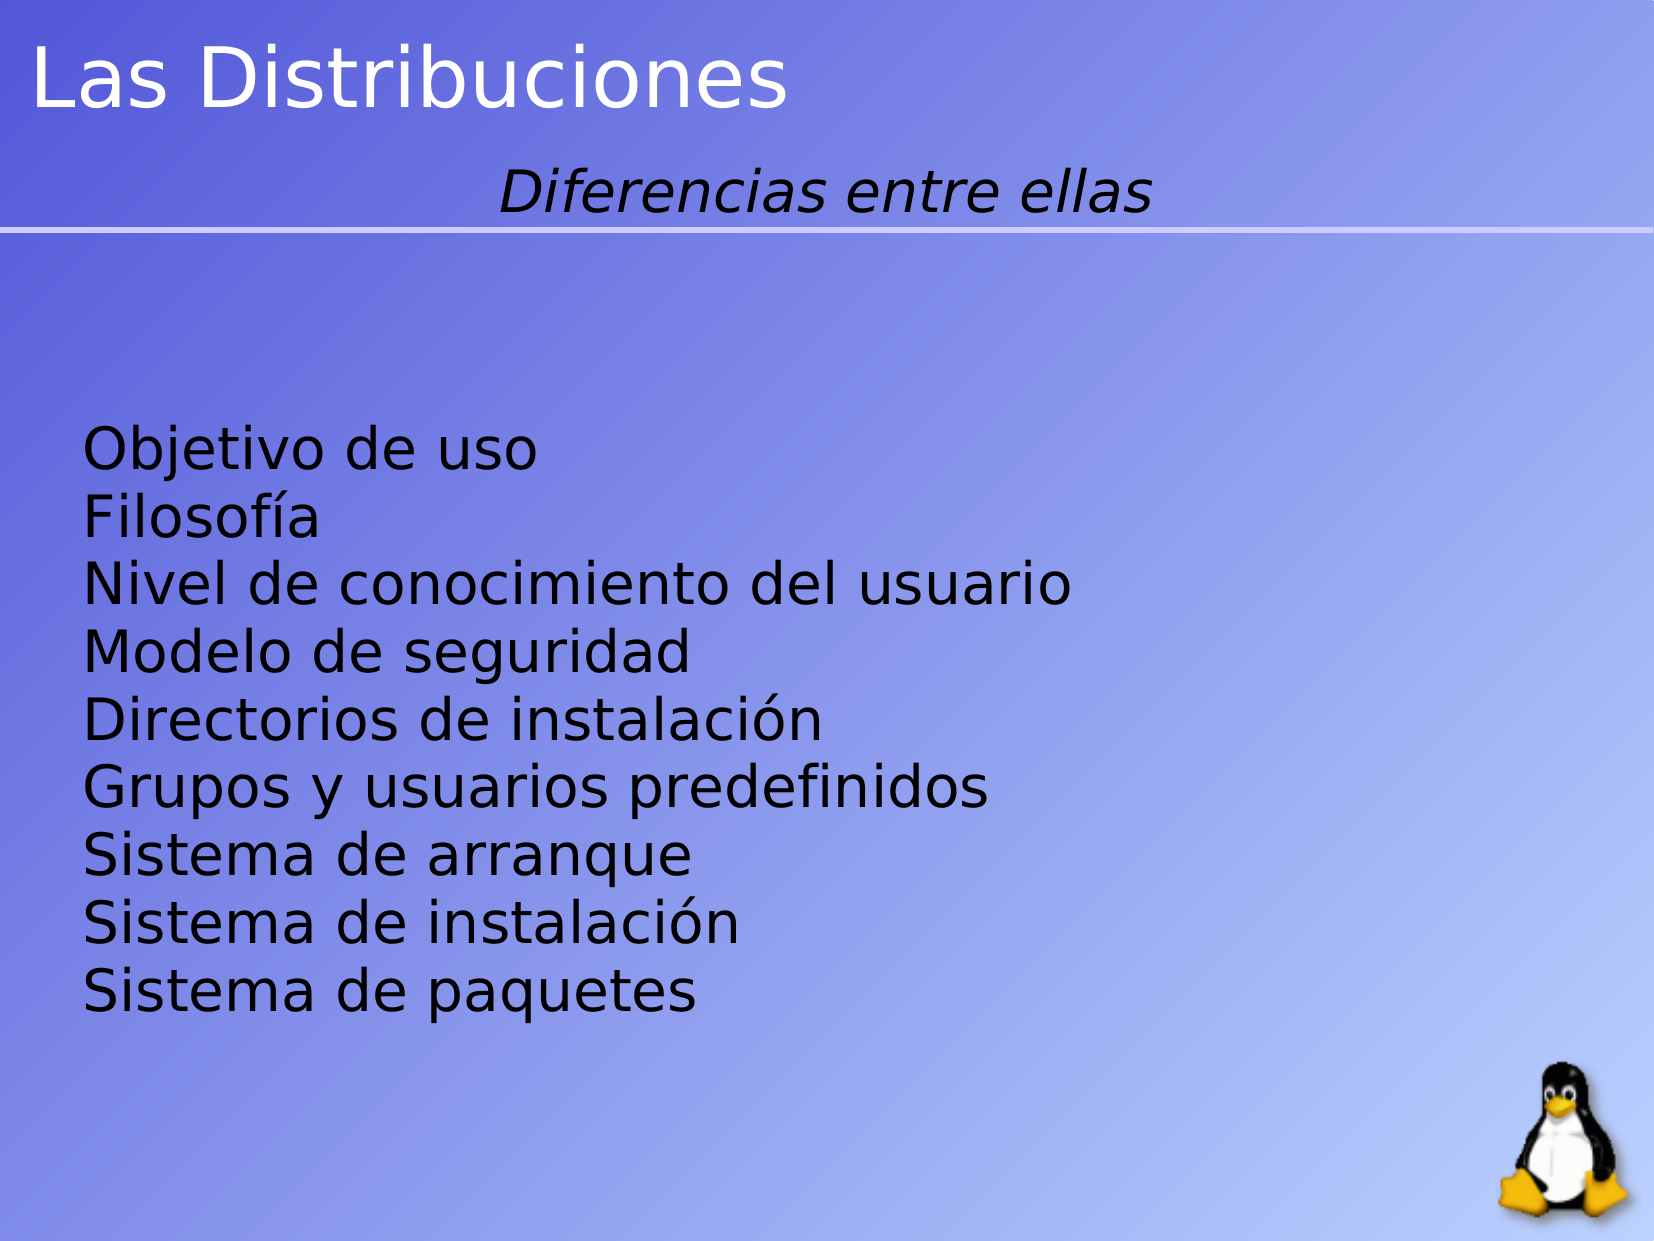

# Las Distribuciones
Diferencias entre ellas
Objetivo de uso
Filosofía
Nivel de conocimiento del usuario
Modelo de seguridad
Directorios de instalación
Grupos y usuarios predefinidos
Sistema de arranque
Sistema de instalación
Sistema de paquetes